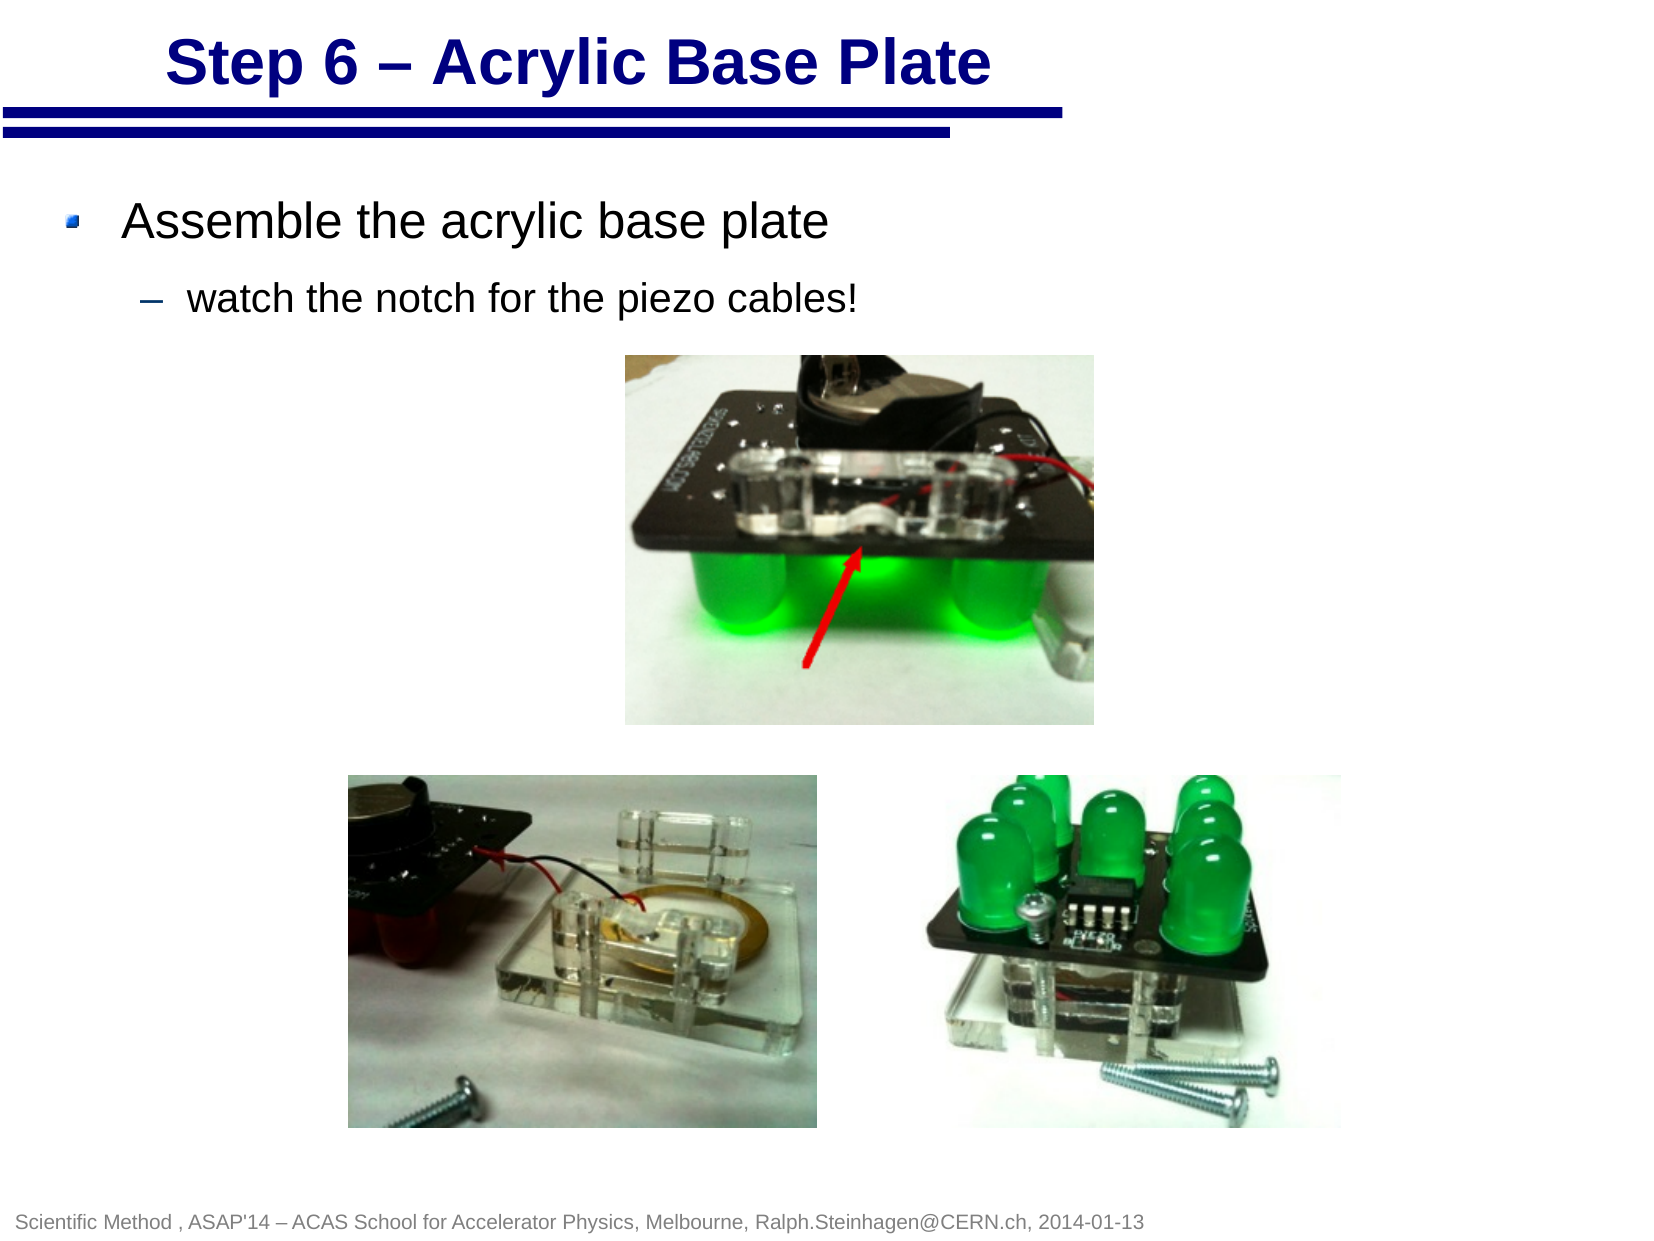

# Step 6 – Acrylic Base Plate
Assemble the acrylic base plate
watch the notch for the piezo cables!